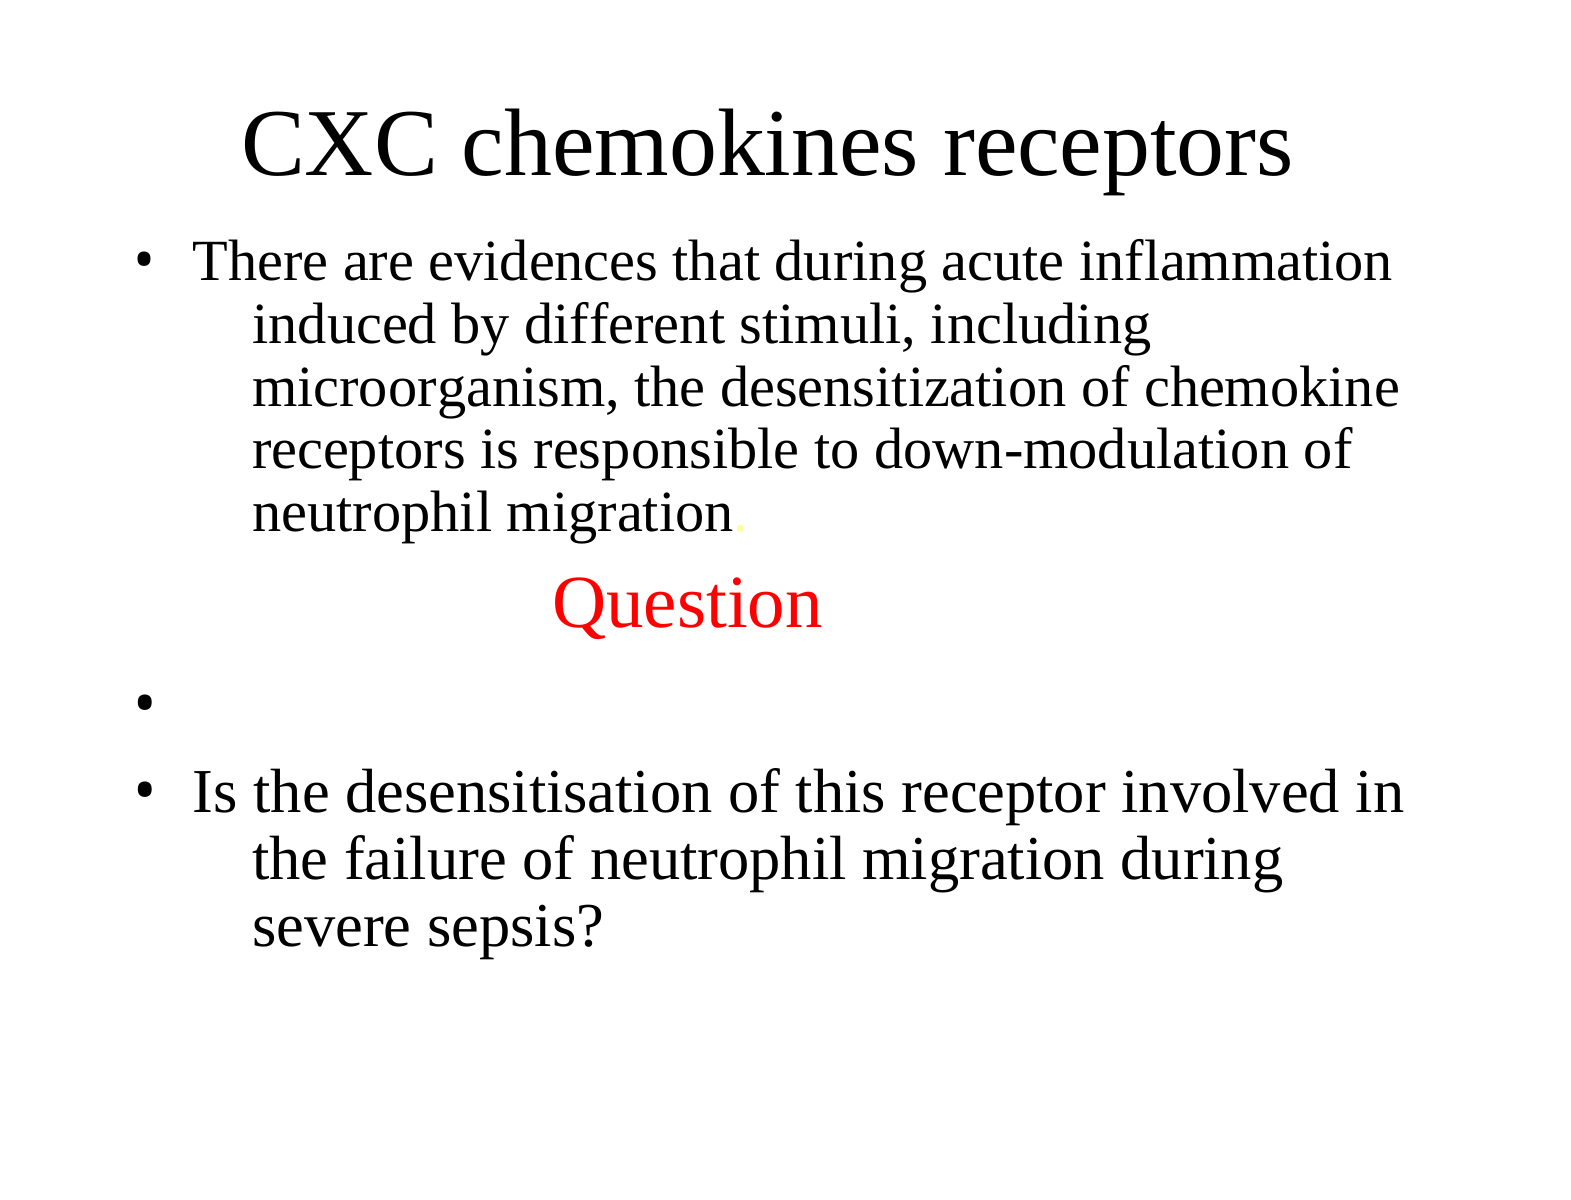

# CXC chemokines receptors
There are evidences that during acute inflammation induced by different stimuli, including microorganism, the desensitization of chemokine receptors is responsible to down-modulation of neutrophil migration.
				Question
Is the desensitisation of this receptor involved in the failure of neutrophil migration during severe sepsis?